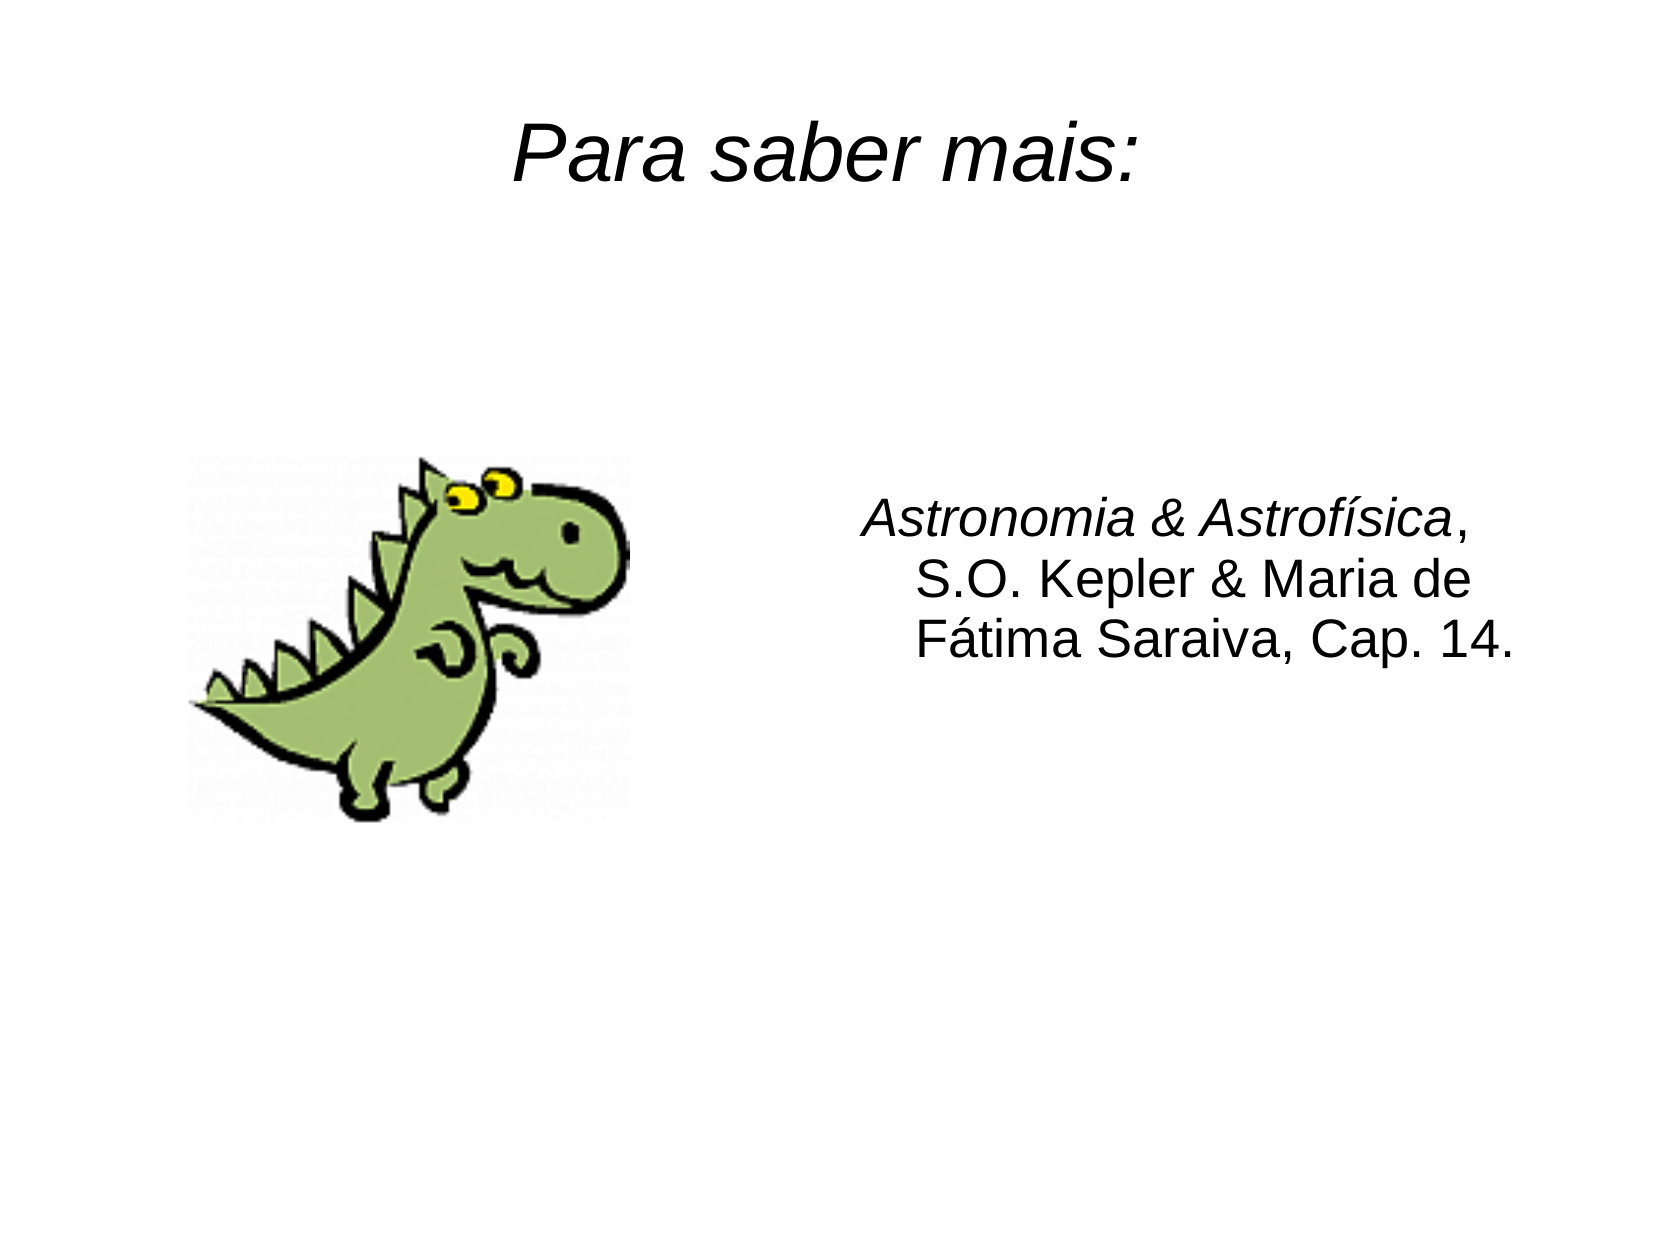

# Para saber mais:
Astronomia & Astrofísica, S.O. Kepler & Maria de Fátima Saraiva, Cap. 14.